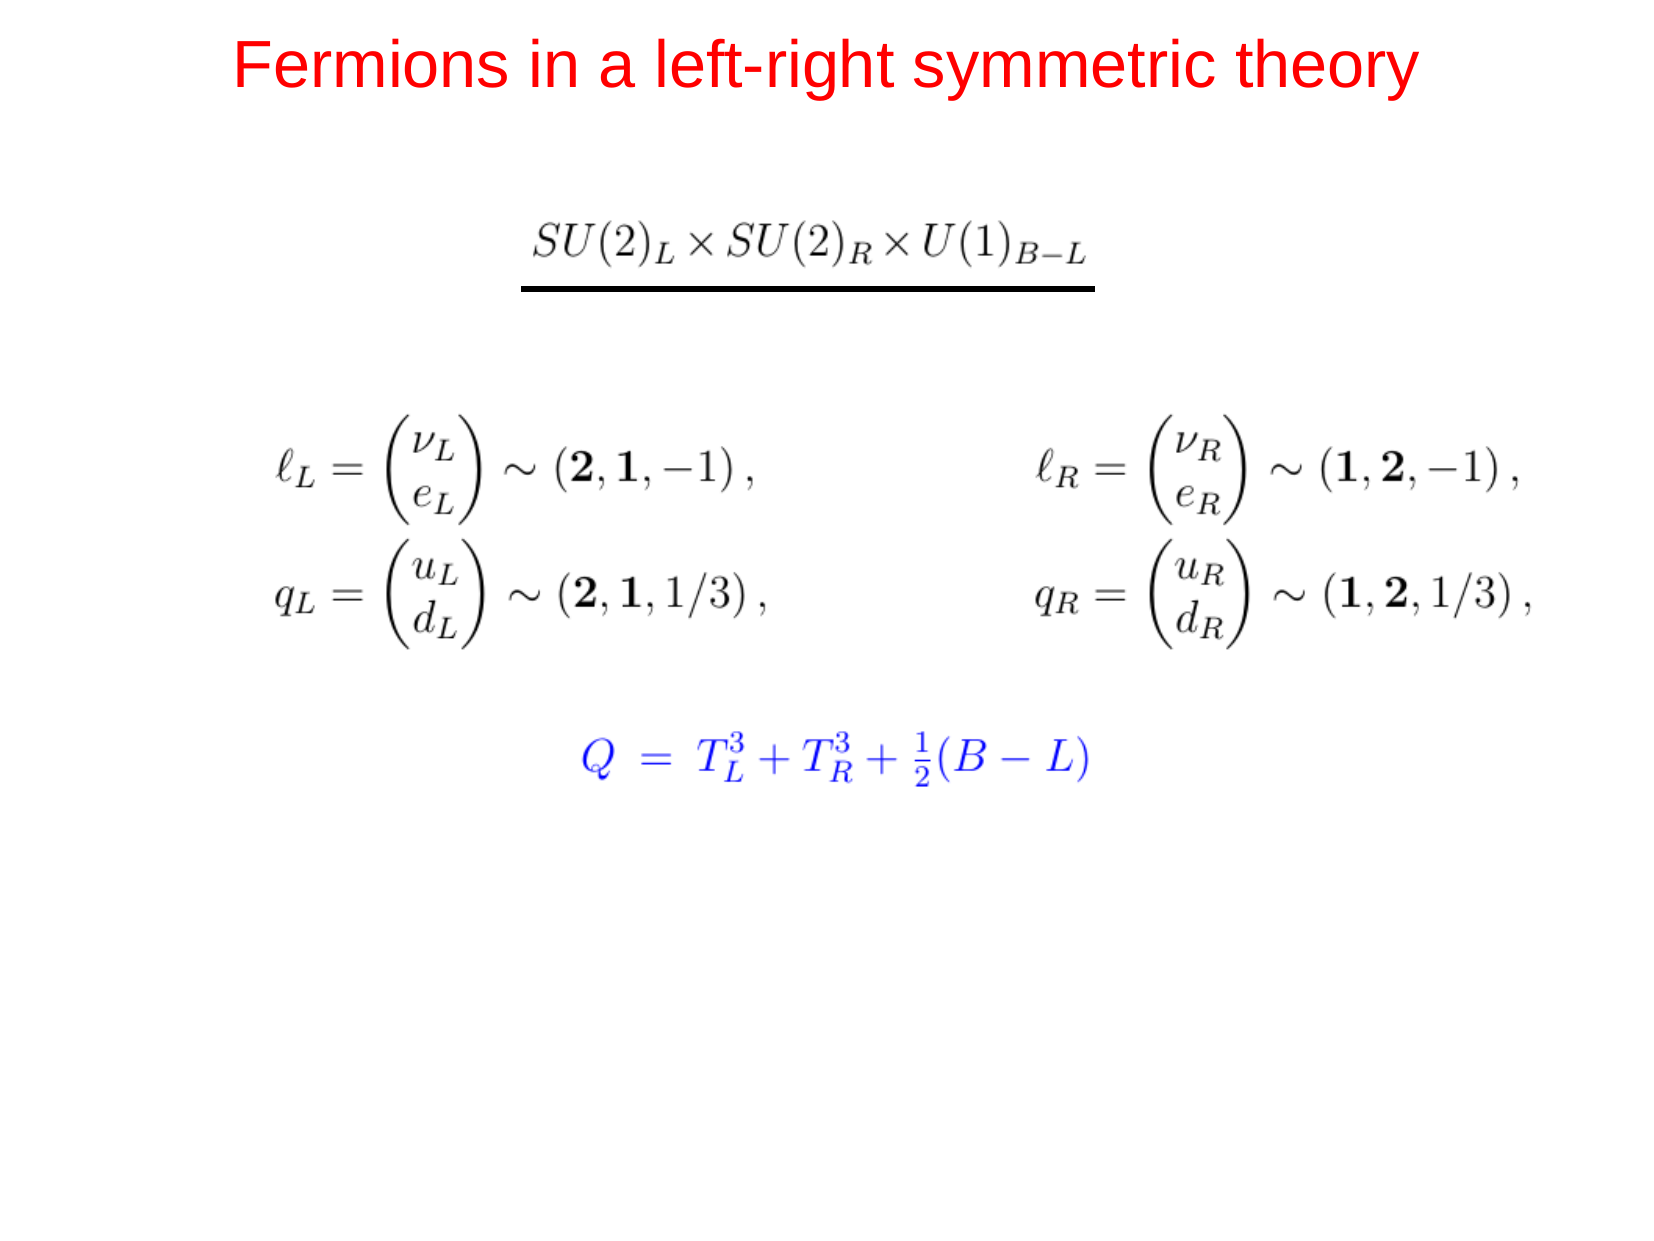

# Fermions in a left-right symmetric theory